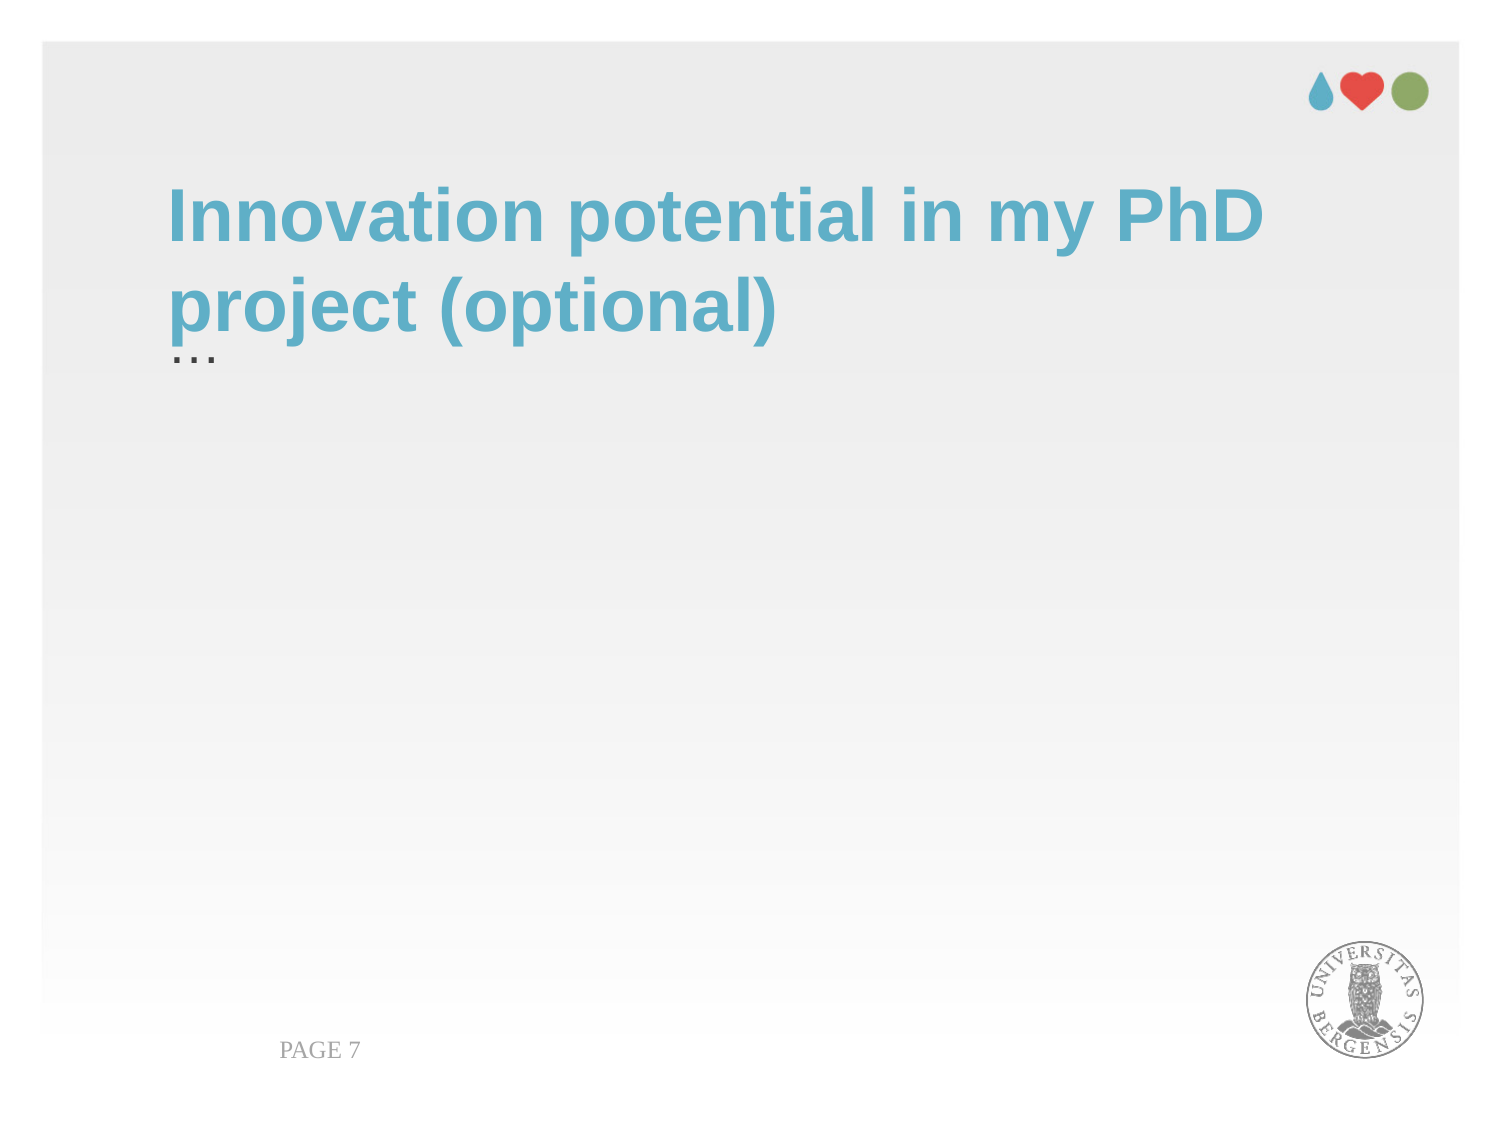

# Innovation potential in my PhD project (optional)
…
PAGE